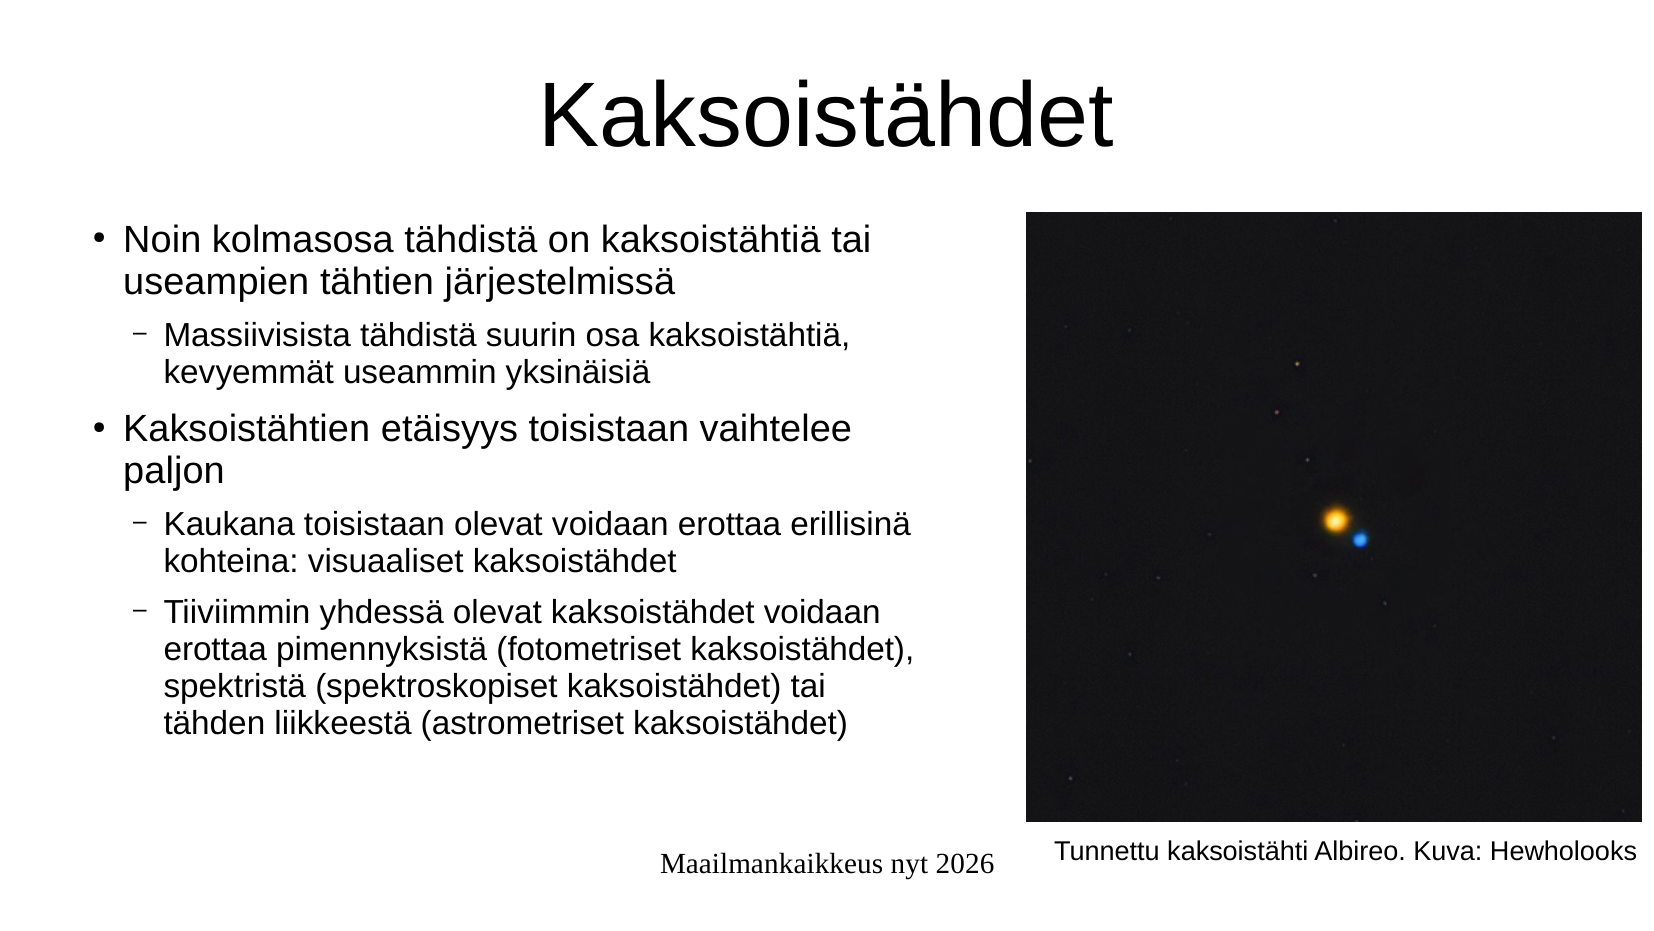

# Kaksoistähdet
Noin kolmasosa tähdistä on kaksoistähtiä tai useampien tähtien järjestelmissä
Massiivisista tähdistä suurin osa kaksoistähtiä, kevyemmät useammin yksinäisiä
Kaksoistähtien etäisyys toisistaan vaihtelee paljon
Kaukana toisistaan olevat voidaan erottaa erillisinä kohteina: visuaaliset kaksoistähdet
Tiiviimmin yhdessä olevat kaksoistähdet voidaan erottaa pimennyksistä (fotometriset kaksoistähdet), spektristä (spektroskopiset kaksoistähdet) tai tähden liikkeestä (astrometriset kaksoistähdet)
Tunnettu kaksoistähti Albireo. Kuva: Hewholooks